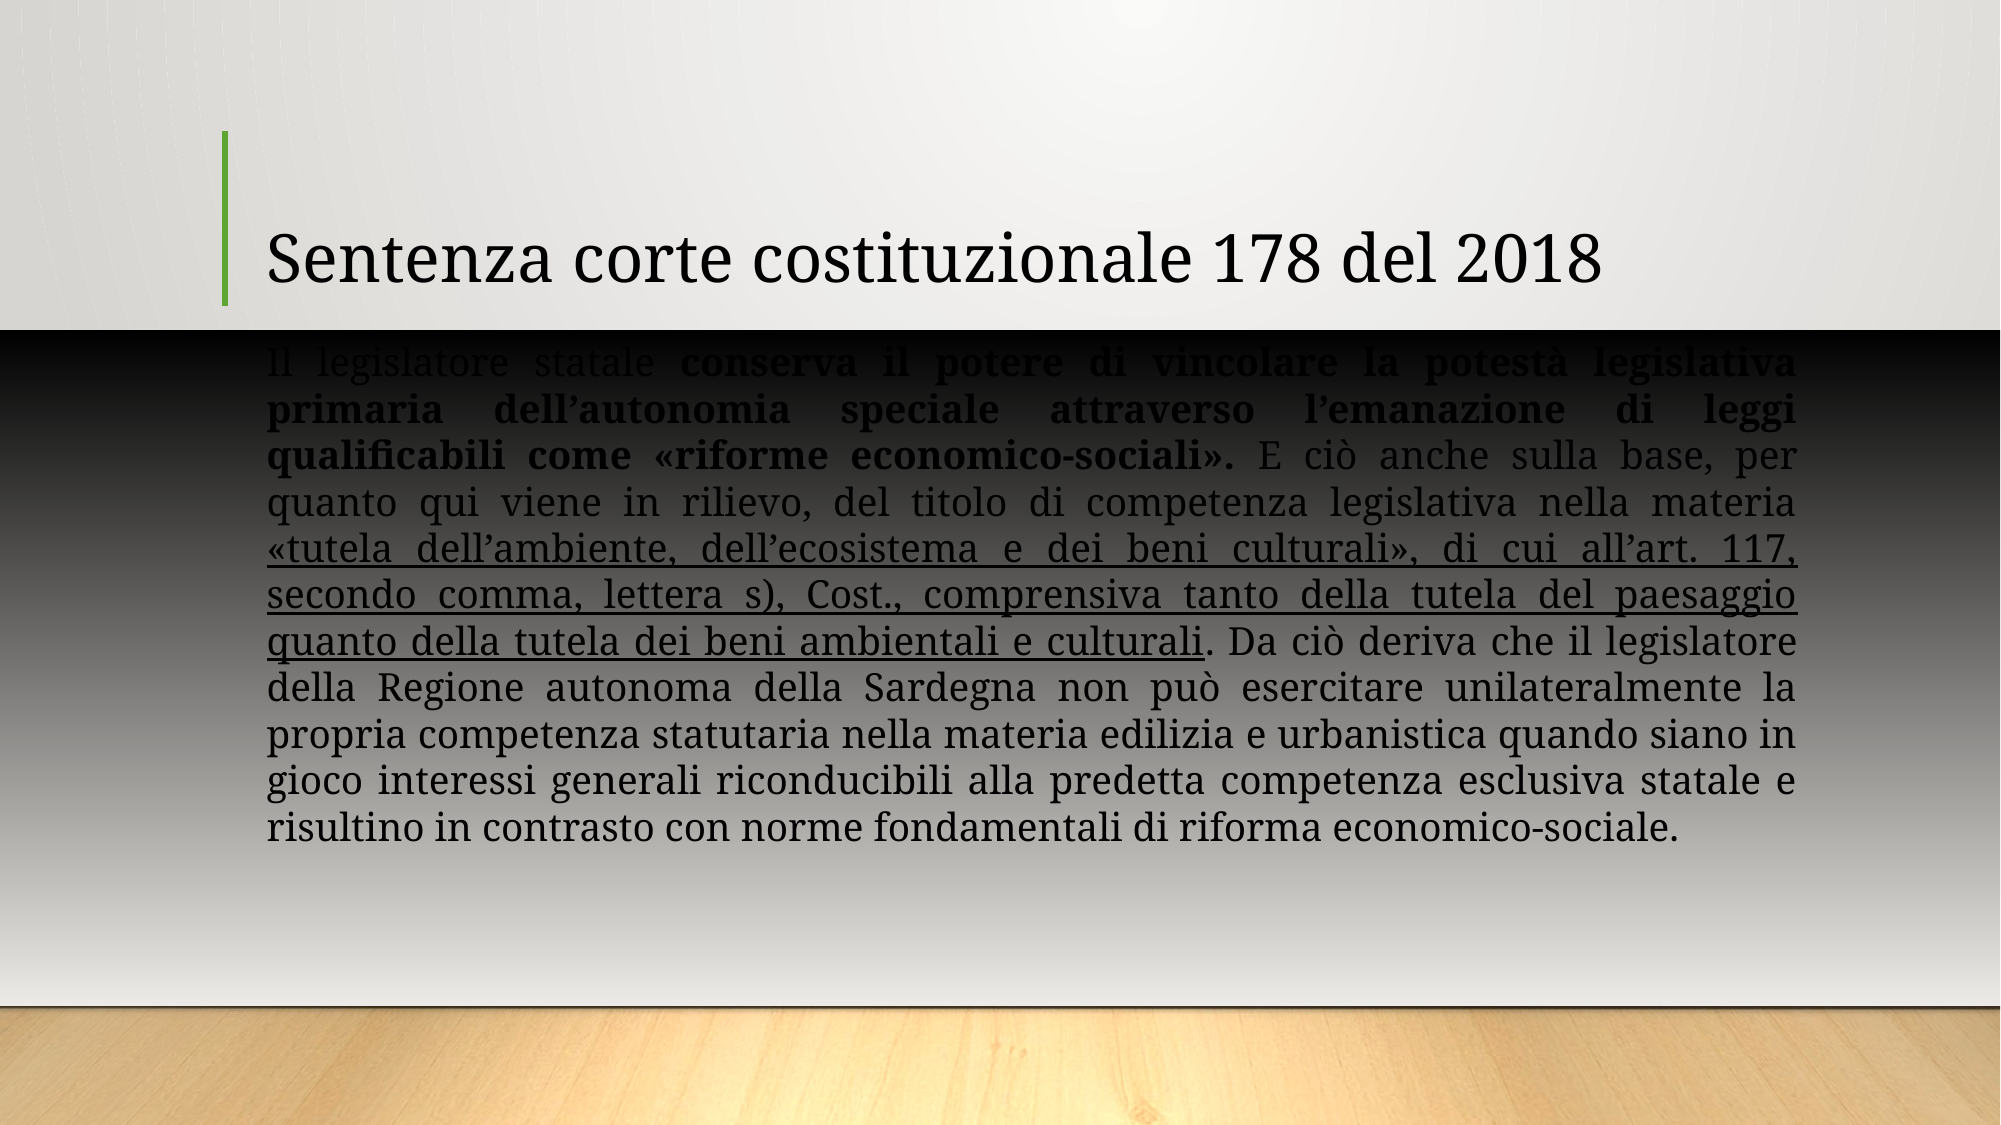

# Sentenza corte costituzionale 178 del 2018
Il legislatore statale conserva il potere di vincolare la potestà legislativa primaria dell’autonomia speciale attraverso l’emanazione di leggi qualificabili come «riforme economico-sociali». E ciò anche sulla base, per quanto qui viene in rilievo, del titolo di competenza legislativa nella materia «tutela dell’ambiente, dell’ecosistema e dei beni culturali», di cui all’art. 117, secondo comma, lettera s), Cost., comprensiva tanto della tutela del paesaggio quanto della tutela dei beni ambientali e culturali. Da ciò deriva che il legislatore della Regione autonoma della Sardegna non può esercitare unilateralmente la propria competenza statutaria nella materia edilizia e urbanistica quando siano in gioco interessi generali riconducibili alla predetta competenza esclusiva statale e risultino in contrasto con norme fondamentali di riforma economico-sociale.